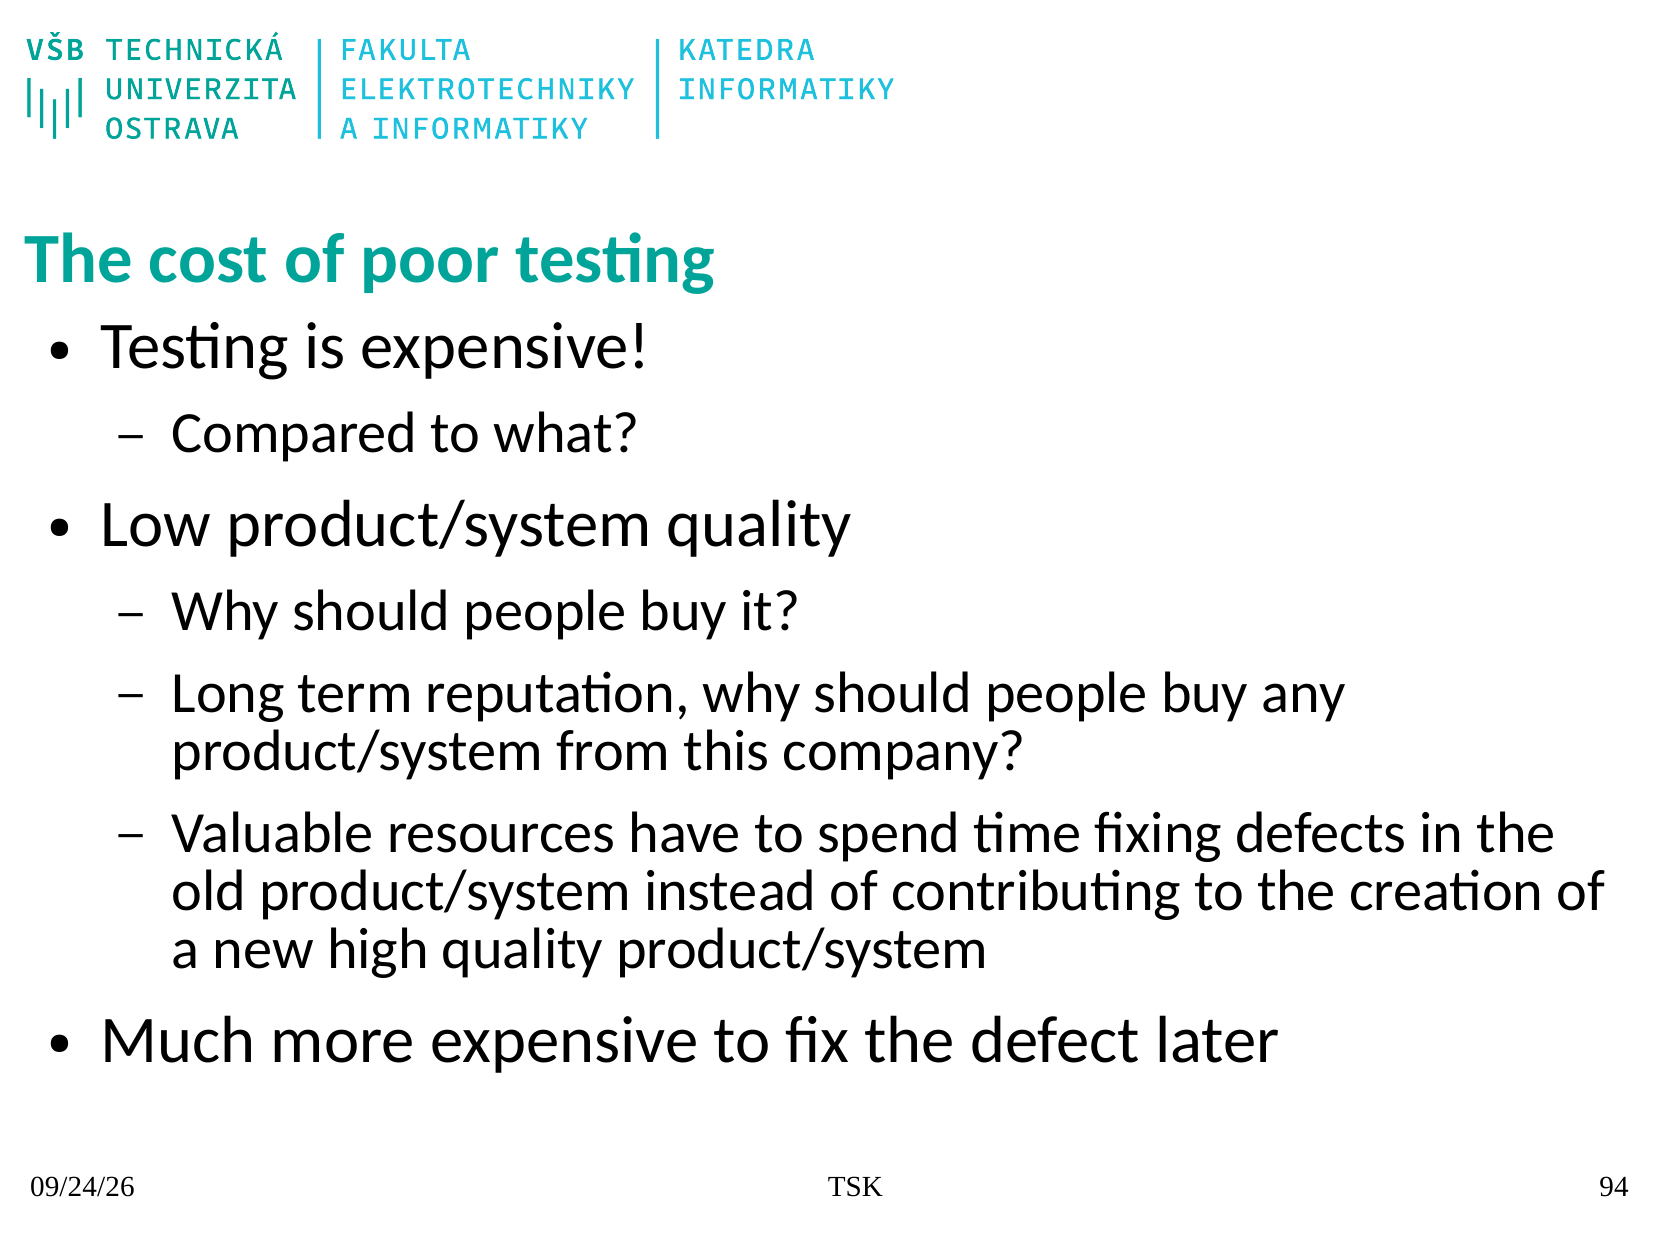

# The cost of poor testing
Testing is expensive!
Compared to what?
Low product/system quality
Why should people buy it?
Long term reputation, why should people buy any product/system from this company?
Valuable resources have to spend time fixing defects in the old product/system instead of contributing to the creation of a new high quality product/system
Much more expensive to fix the defect later
TSK
94